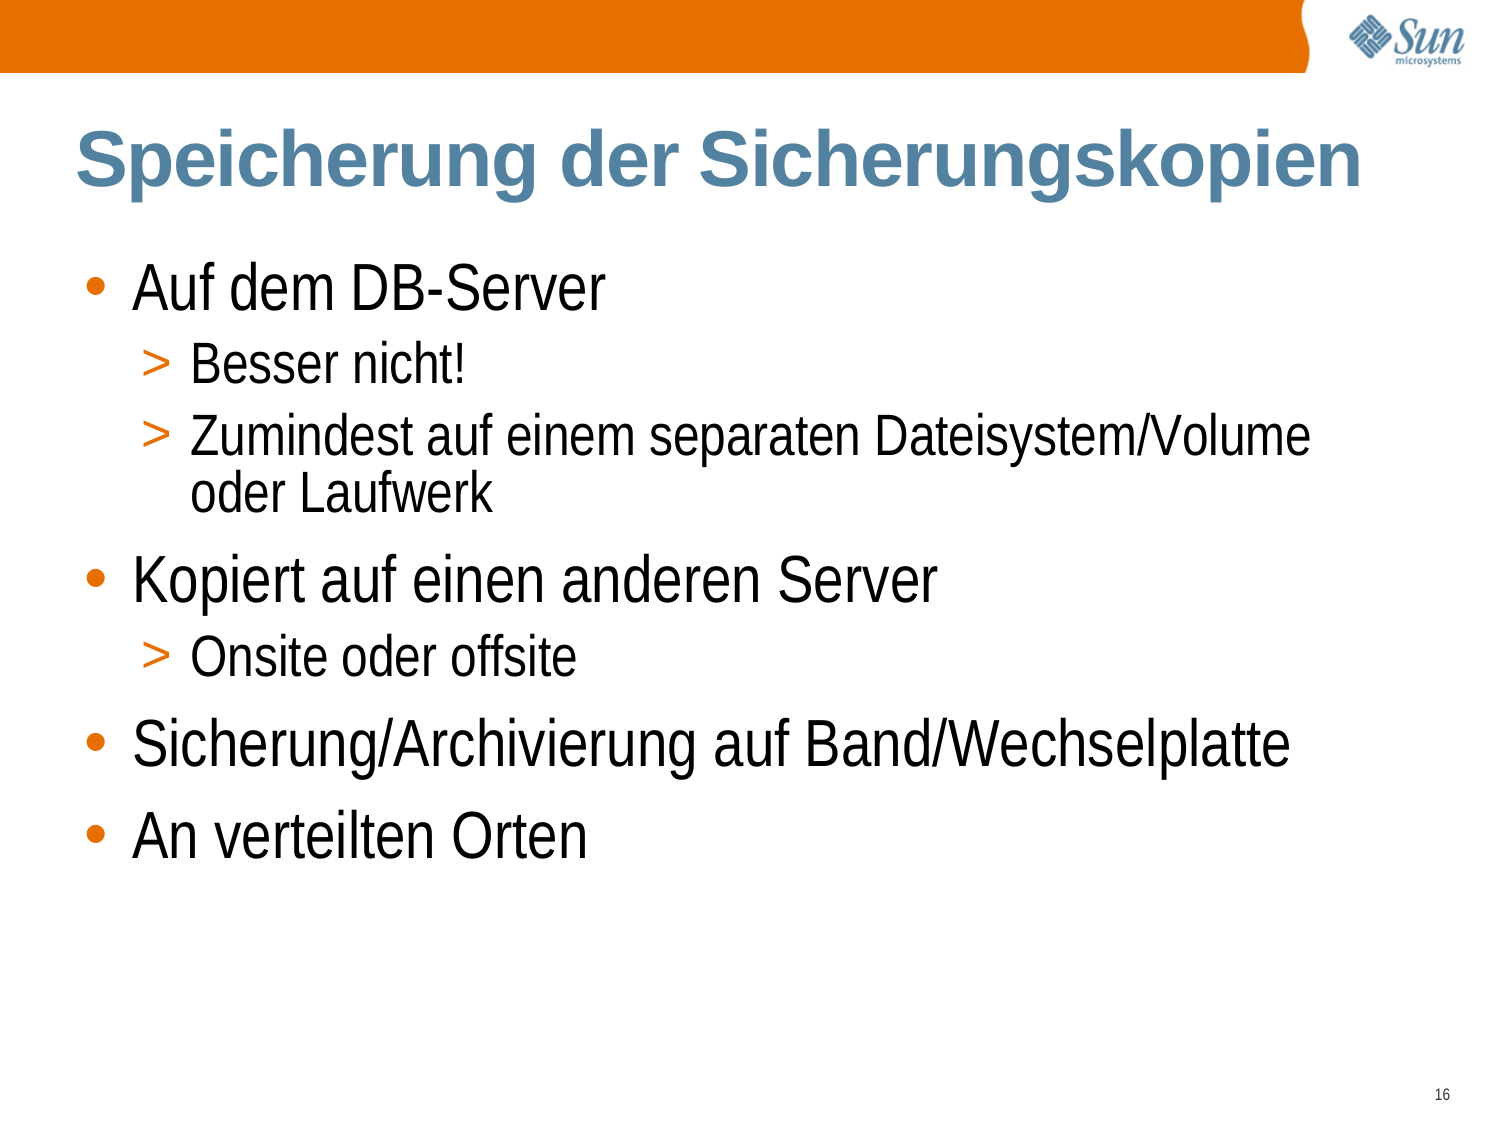

# Speicherung der Sicherungskopien
Auf dem DB-Server
Besser nicht!
Zumindest auf einem separaten Dateisystem/Volume oder Laufwerk
Kopiert auf einen anderen Server
Onsite oder offsite
Sicherung/Archivierung auf Band/Wechselplatte
An verteilten Orten